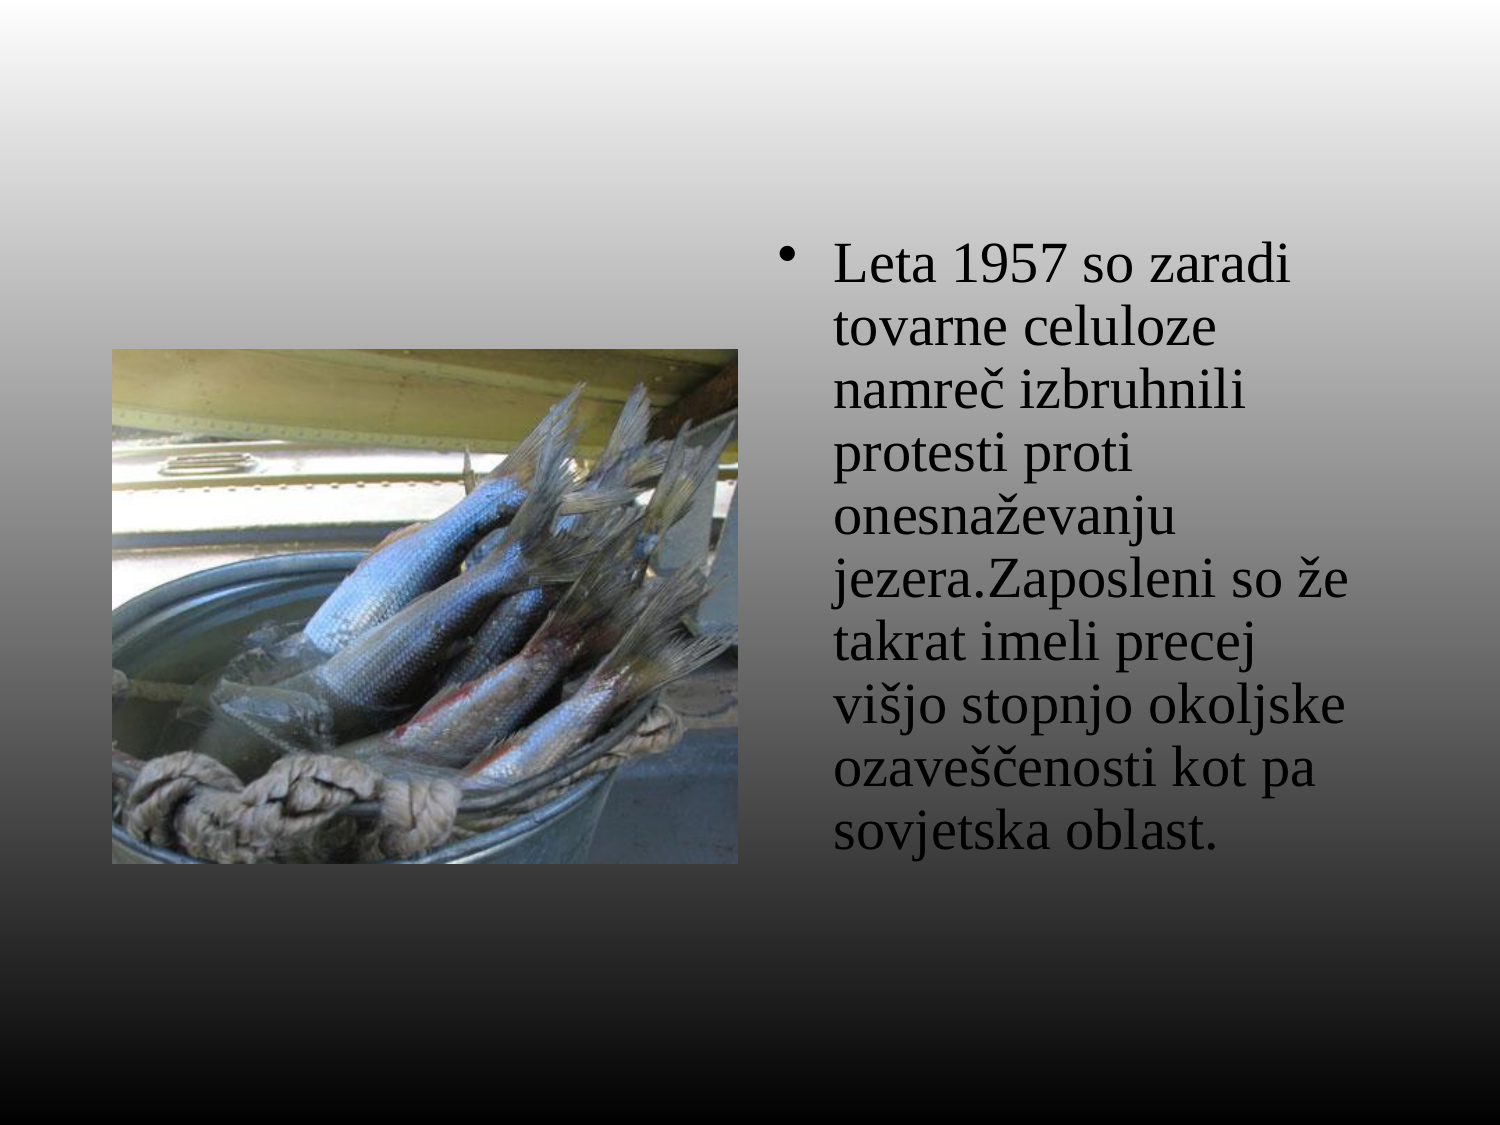

# Leta 1957 so zaradi tovarne celuloze namreč izbruhnili protesti proti onesnaževanju jezera.Zaposleni so že takrat imeli precej višjo stopnjo okoljske ozaveščenosti kot pa sovjetska oblast.